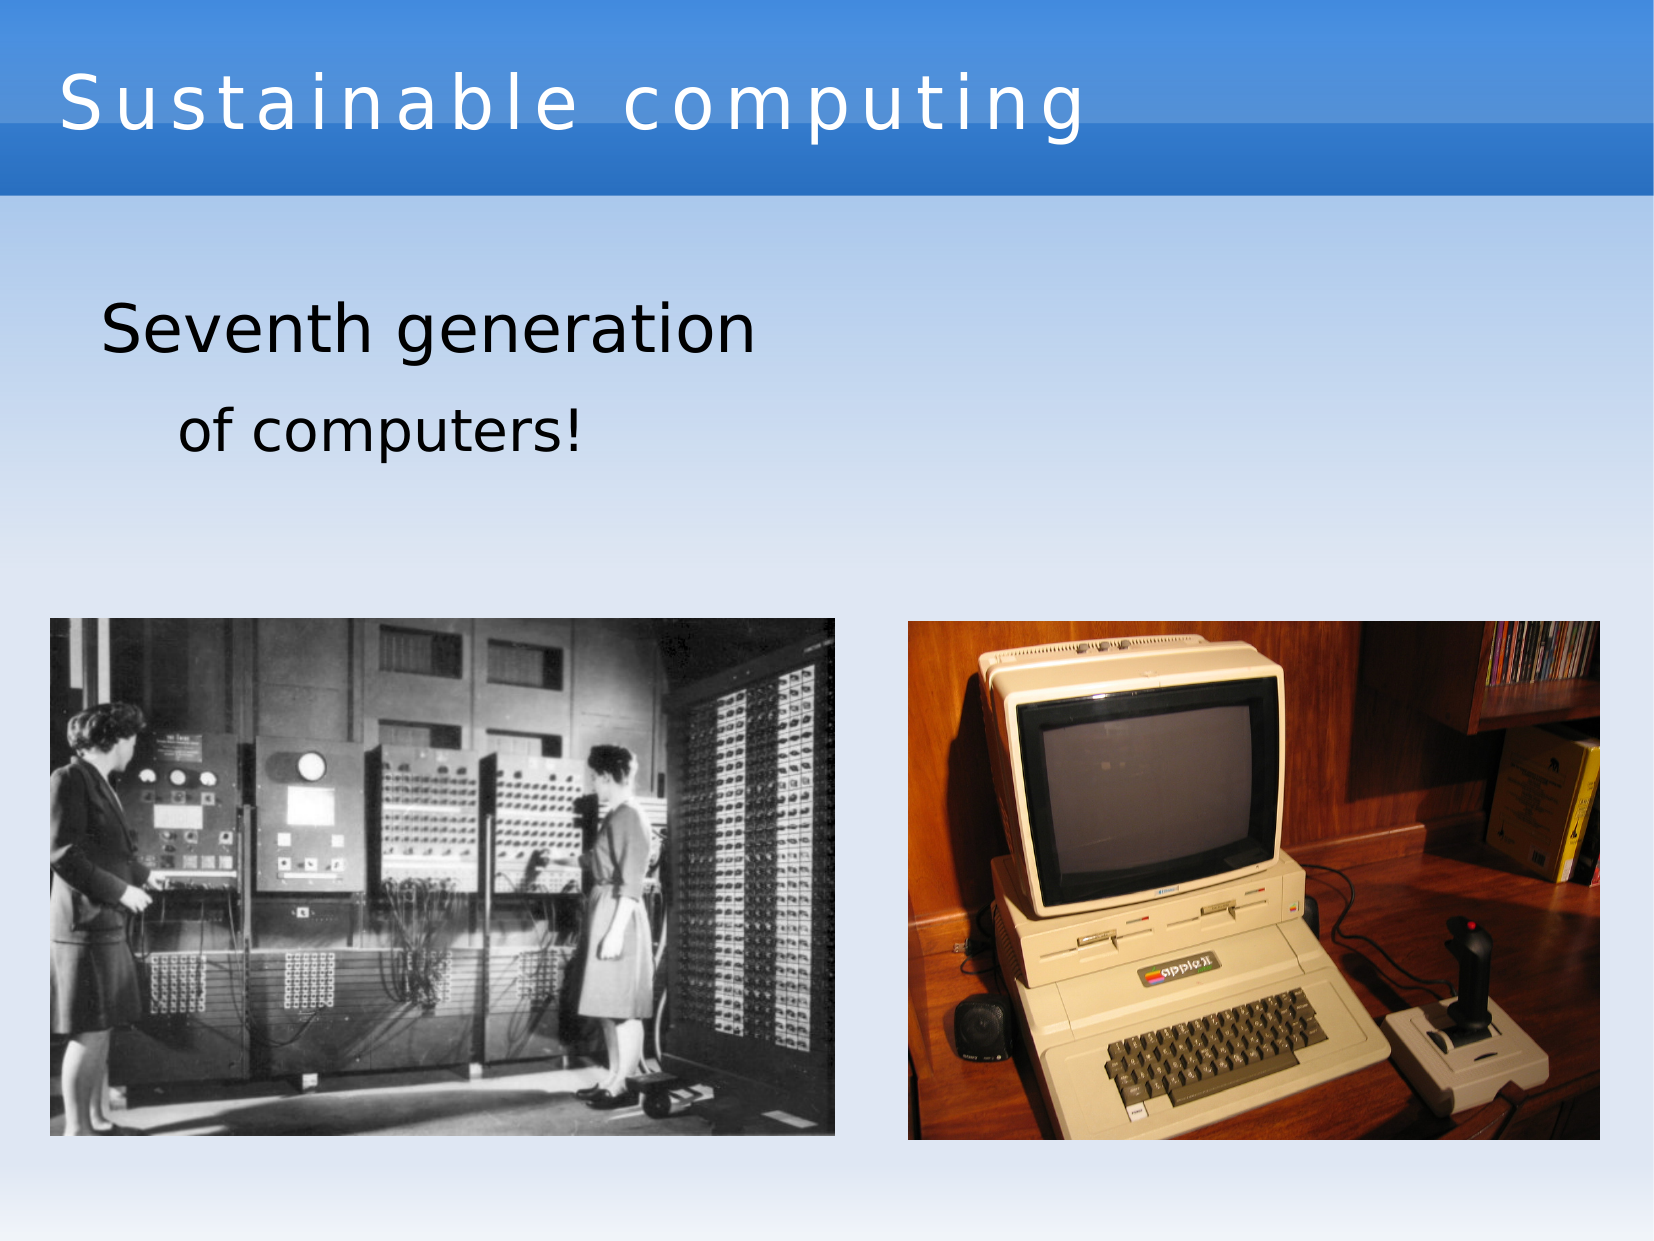

# Sustainable computing
Seventh generation
of computers!